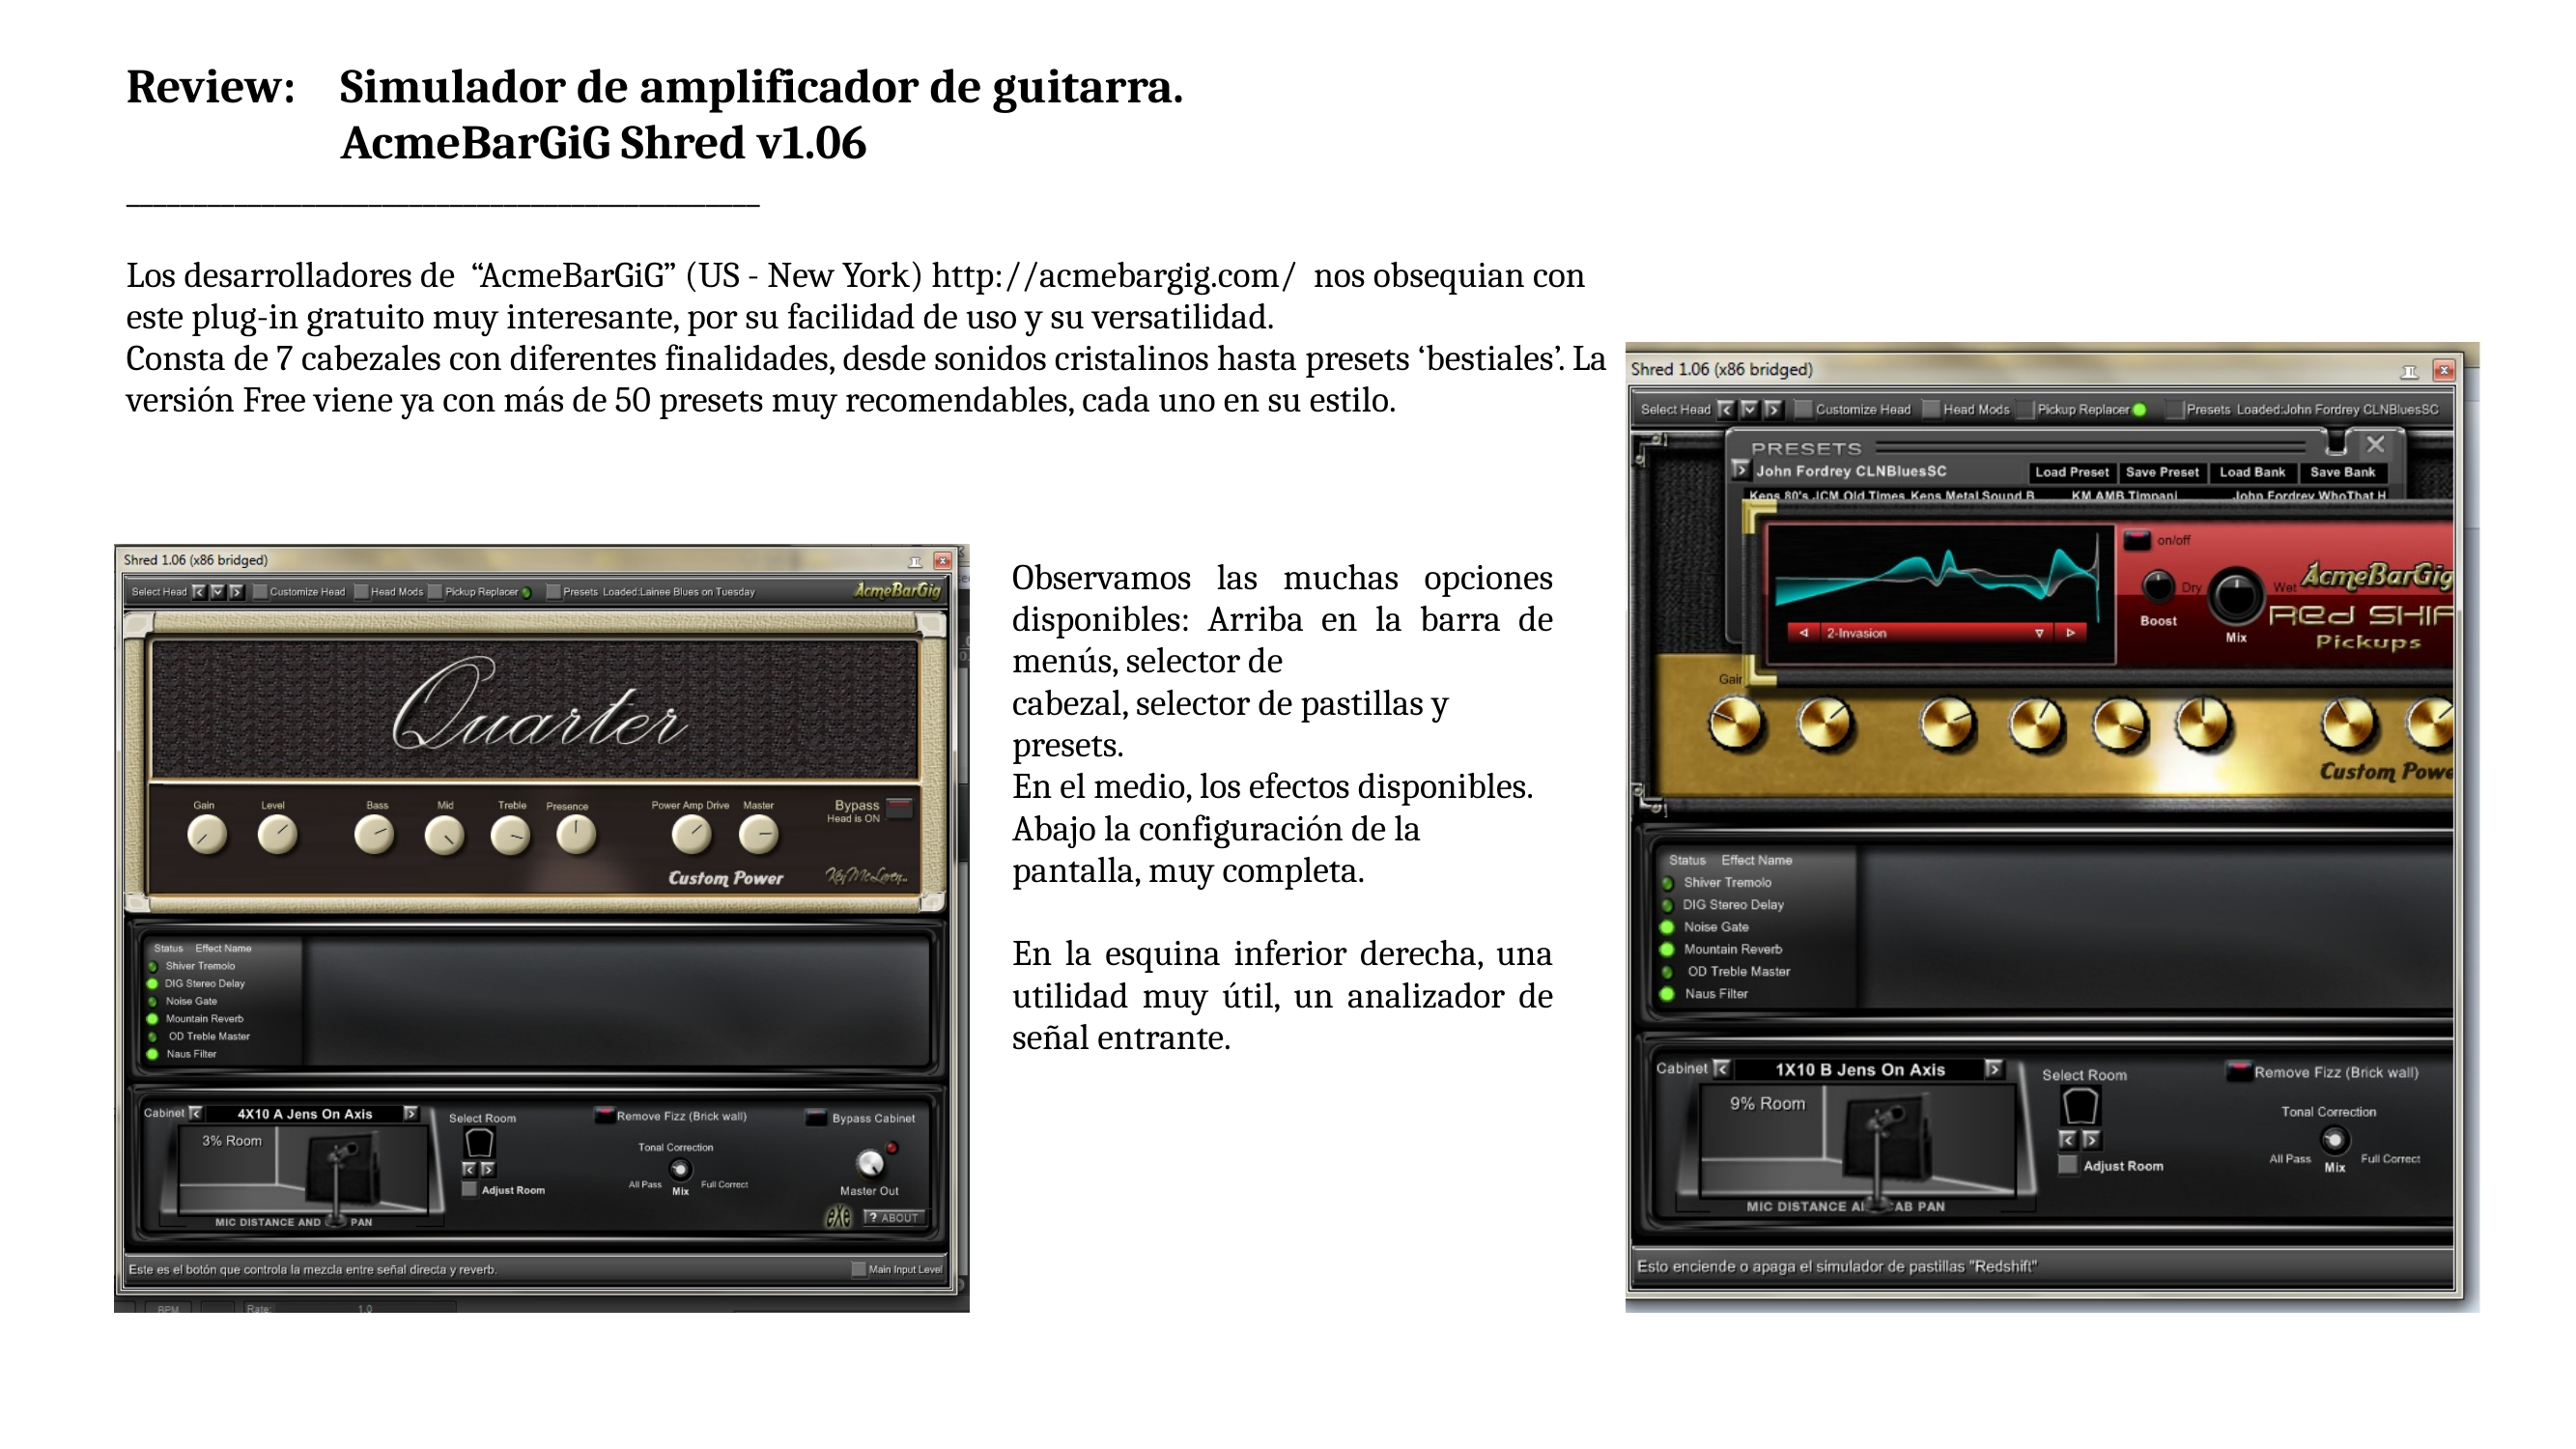

Review:	Simulador de amplificador de guitarra.
			AcmeBarGiG Shred v1.06
_______________________________________________
Los desarrolladores de “AcmeBarGiG” (US - New York) http://acmebargig.com/ nos obsequian con este plug-in gratuito muy interesante, por su facilidad de uso y su versatilidad.
Consta de 7 cabezales con diferentes finalidades, desde sonidos cristalinos hasta presets ‘bestiales’. La versión Free viene ya con más de 50 presets muy recomendables, cada uno en su estilo.
Observamos las muchas opciones disponibles: Arriba en la barra de menús, selector de
cabezal, selector de pastillas y presets.
En el medio, los efectos disponibles.
Abajo la configuración de la pantalla, muy completa.
En la esquina inferior derecha, una utilidad muy útil, un analizador de señal entrante.